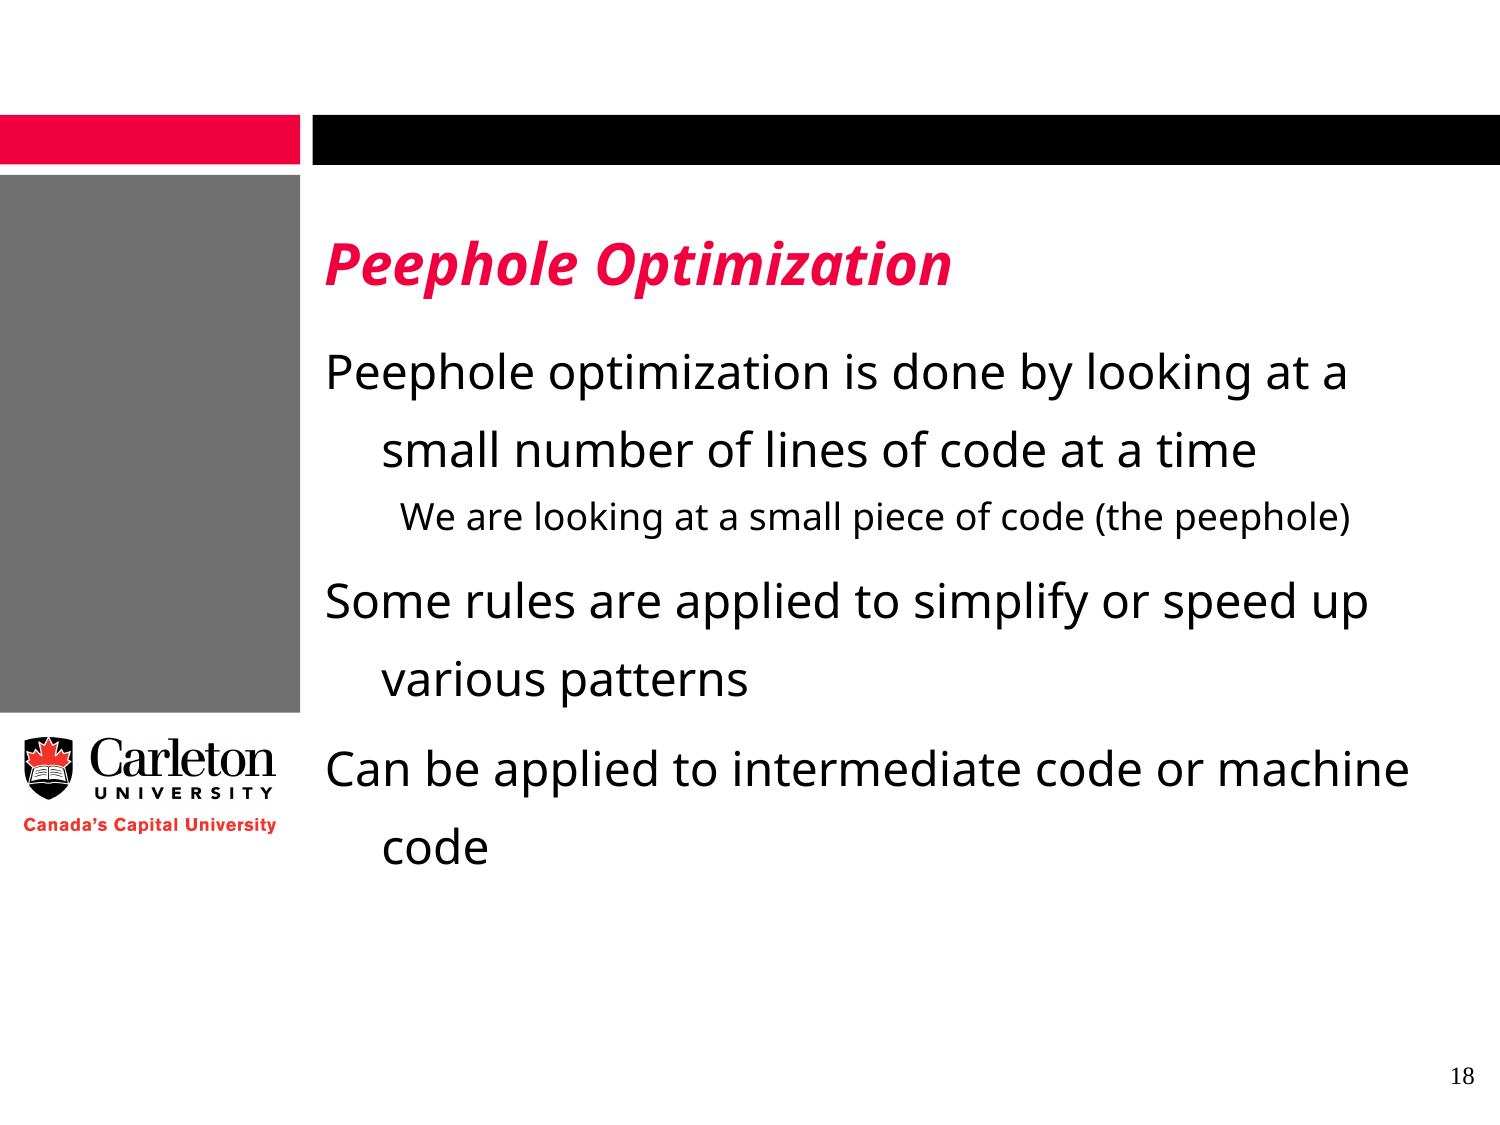

# Peephole Optimization
Peephole optimization is done by looking at a small number of lines of code at a time
We are looking at a small piece of code (the peephole)
Some rules are applied to simplify or speed up various patterns
Can be applied to intermediate code or machine code
18